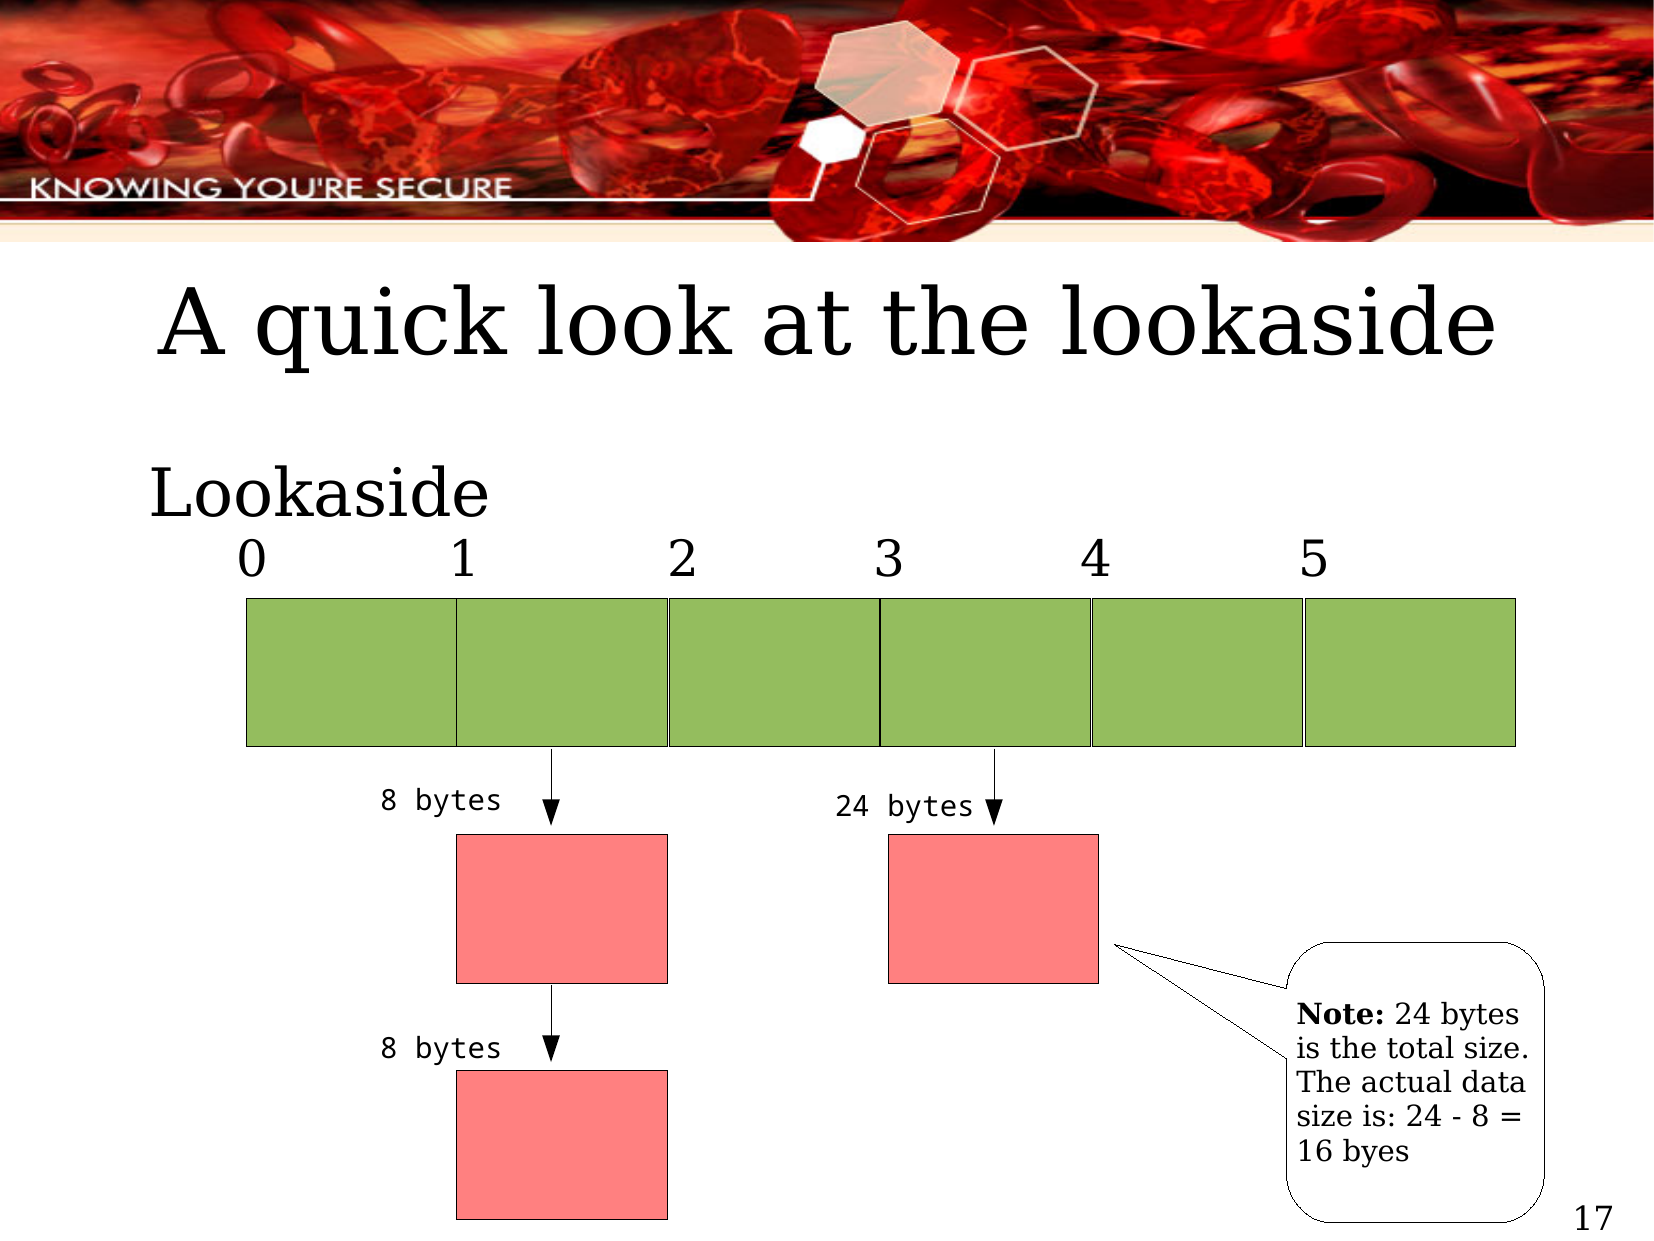

# A quick look at the lookaside
Lookaside
0
1
2
3
4
5
8 bytes
24 bytes
Note: 24 bytes is the total size. The actual data size is: 24 - 8 = 16 byes
8 bytes